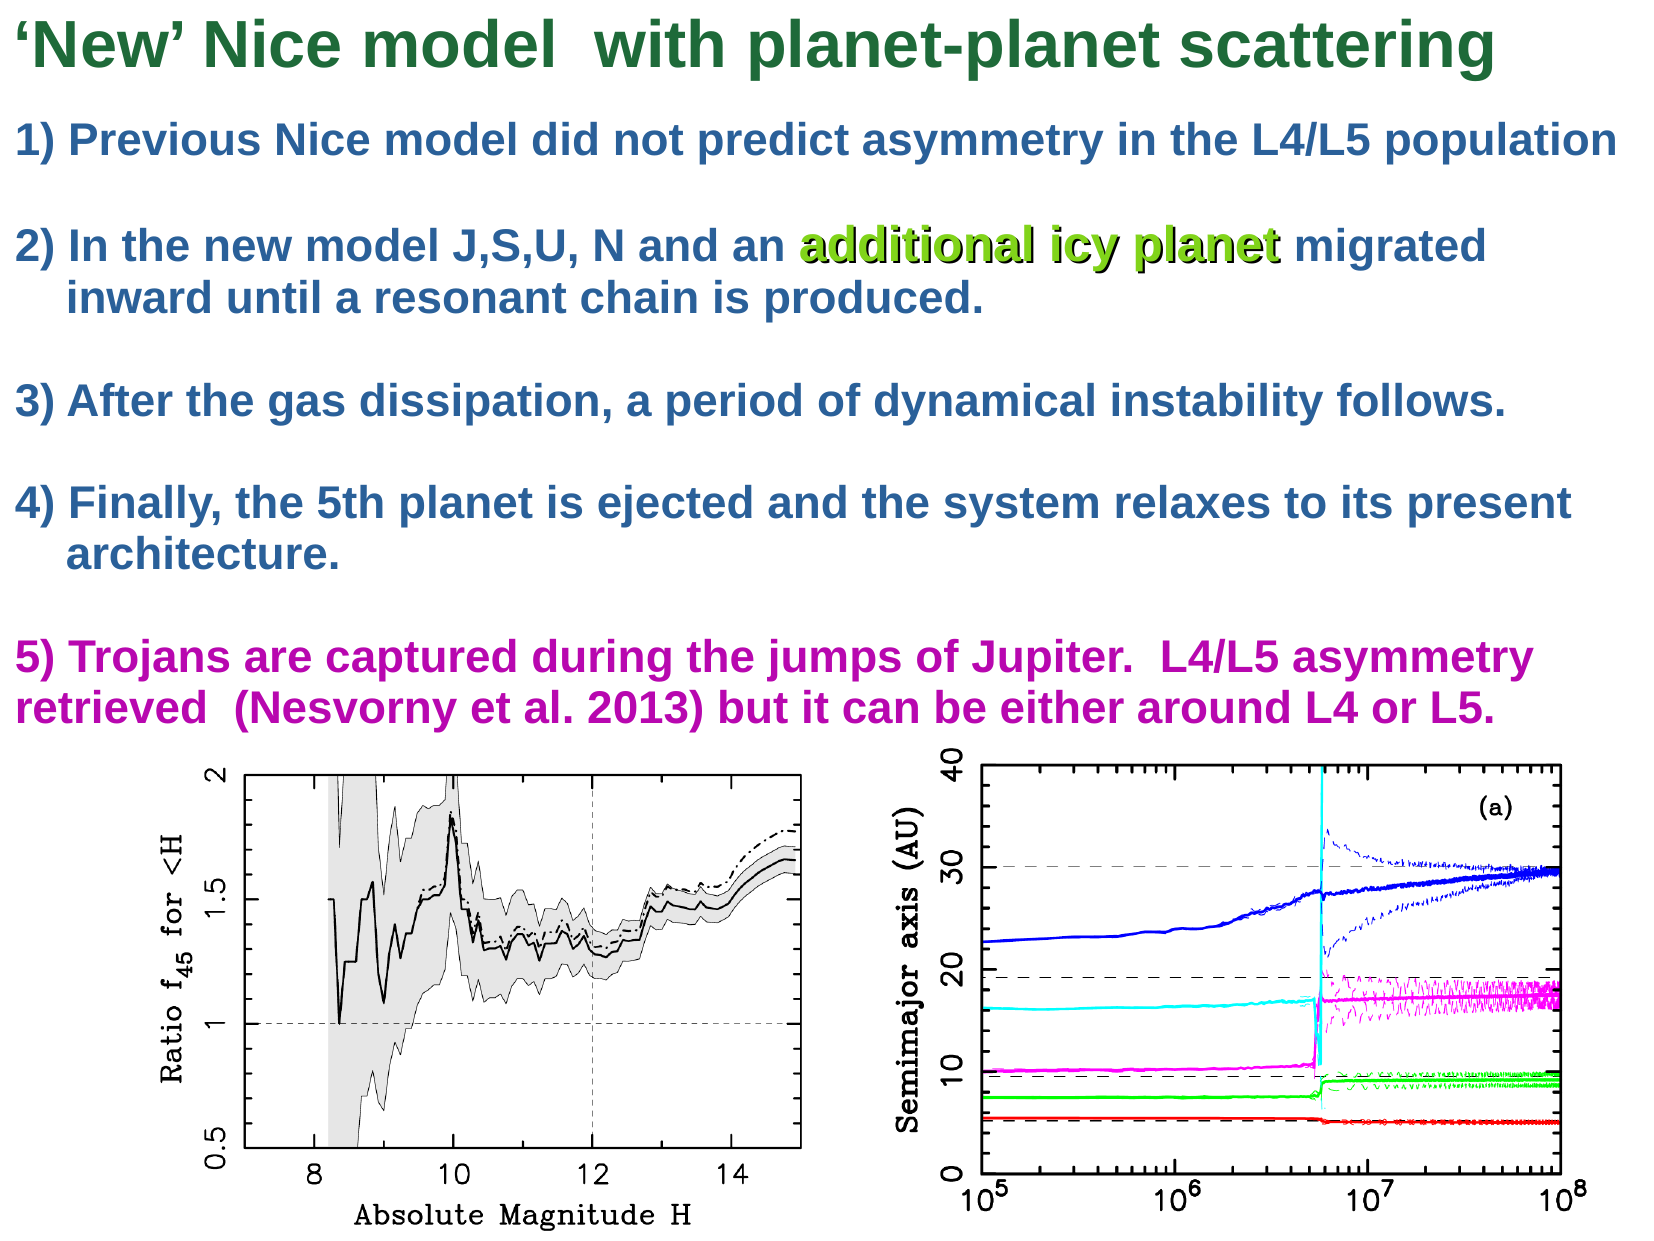

# ‘New’ Nice model with planet-planet scattering
1) Previous Nice model did not predict asymmetry in the L4/L5 population
2) In the new model J,S,U, N and an additional icy planet migrated
 inward until a resonant chain is produced.
3) After the gas dissipation, a period of dynamical instability follows.
4) Finally, the 5th planet is ejected and the system relaxes to its present
 architecture.
5) Trojans are captured during the jumps of Jupiter. L4/L5 asymmetry retrieved (Nesvorny et al. 2013) but it can be either around L4 or L5.